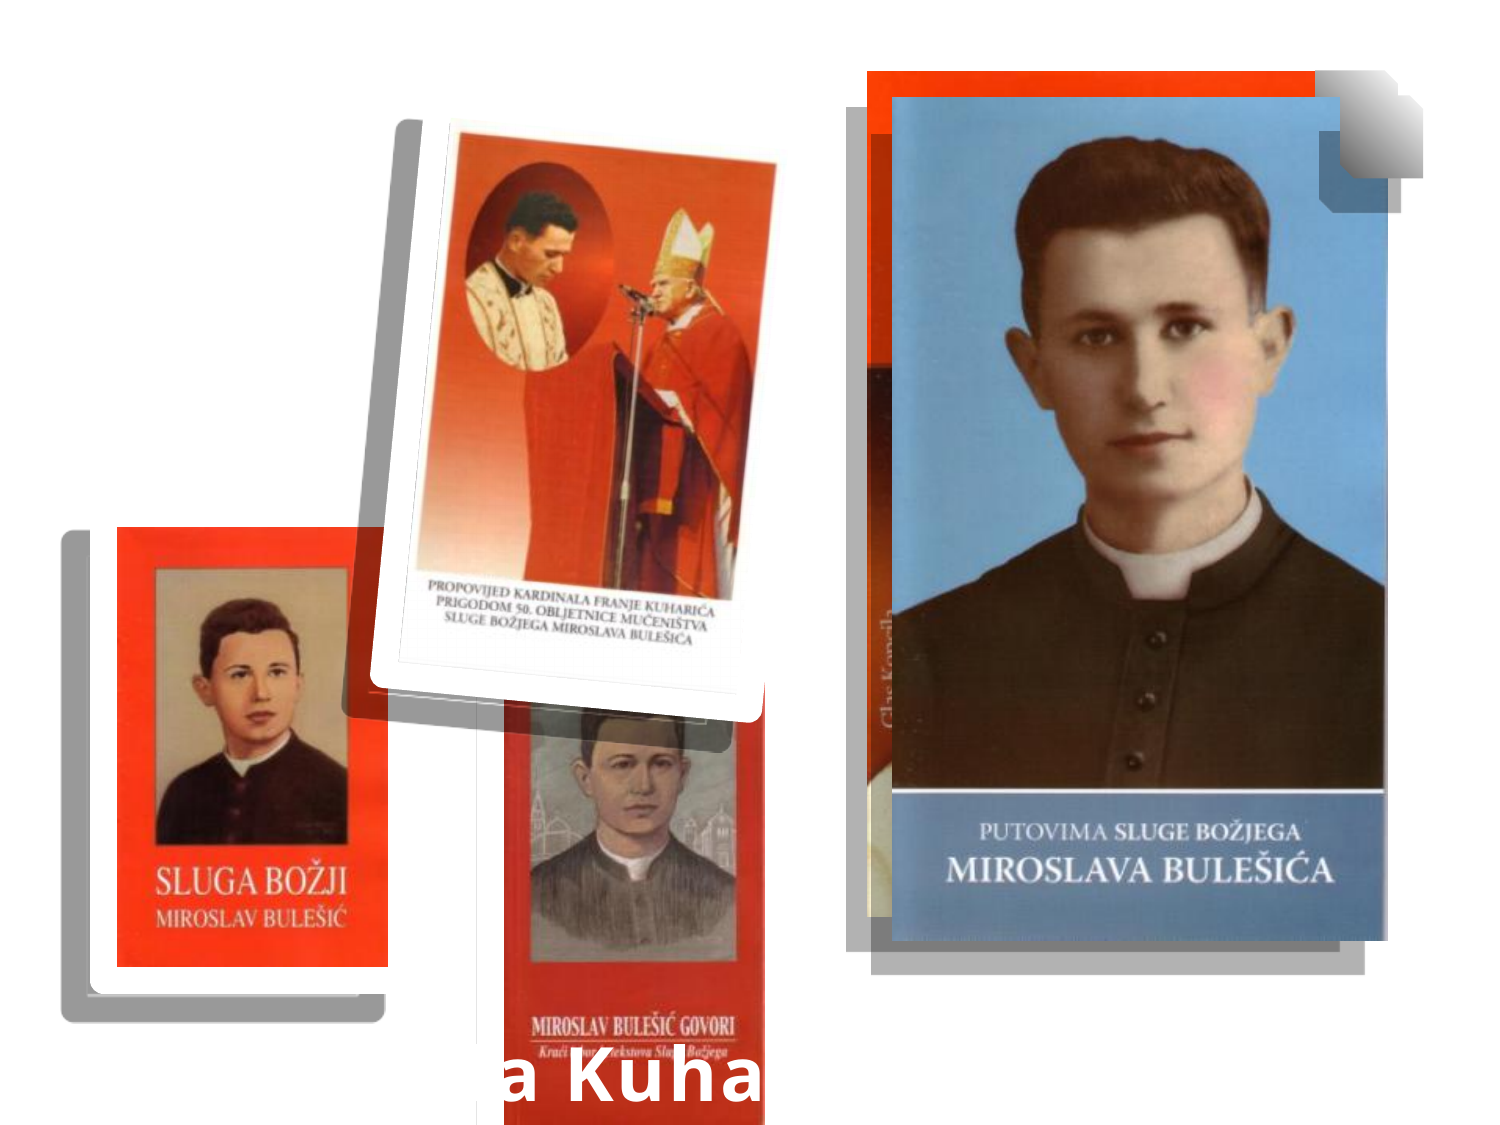

Različite brošure o Sluzi Božjem • Propovijedi kardinala Kuharića i Bozanića •